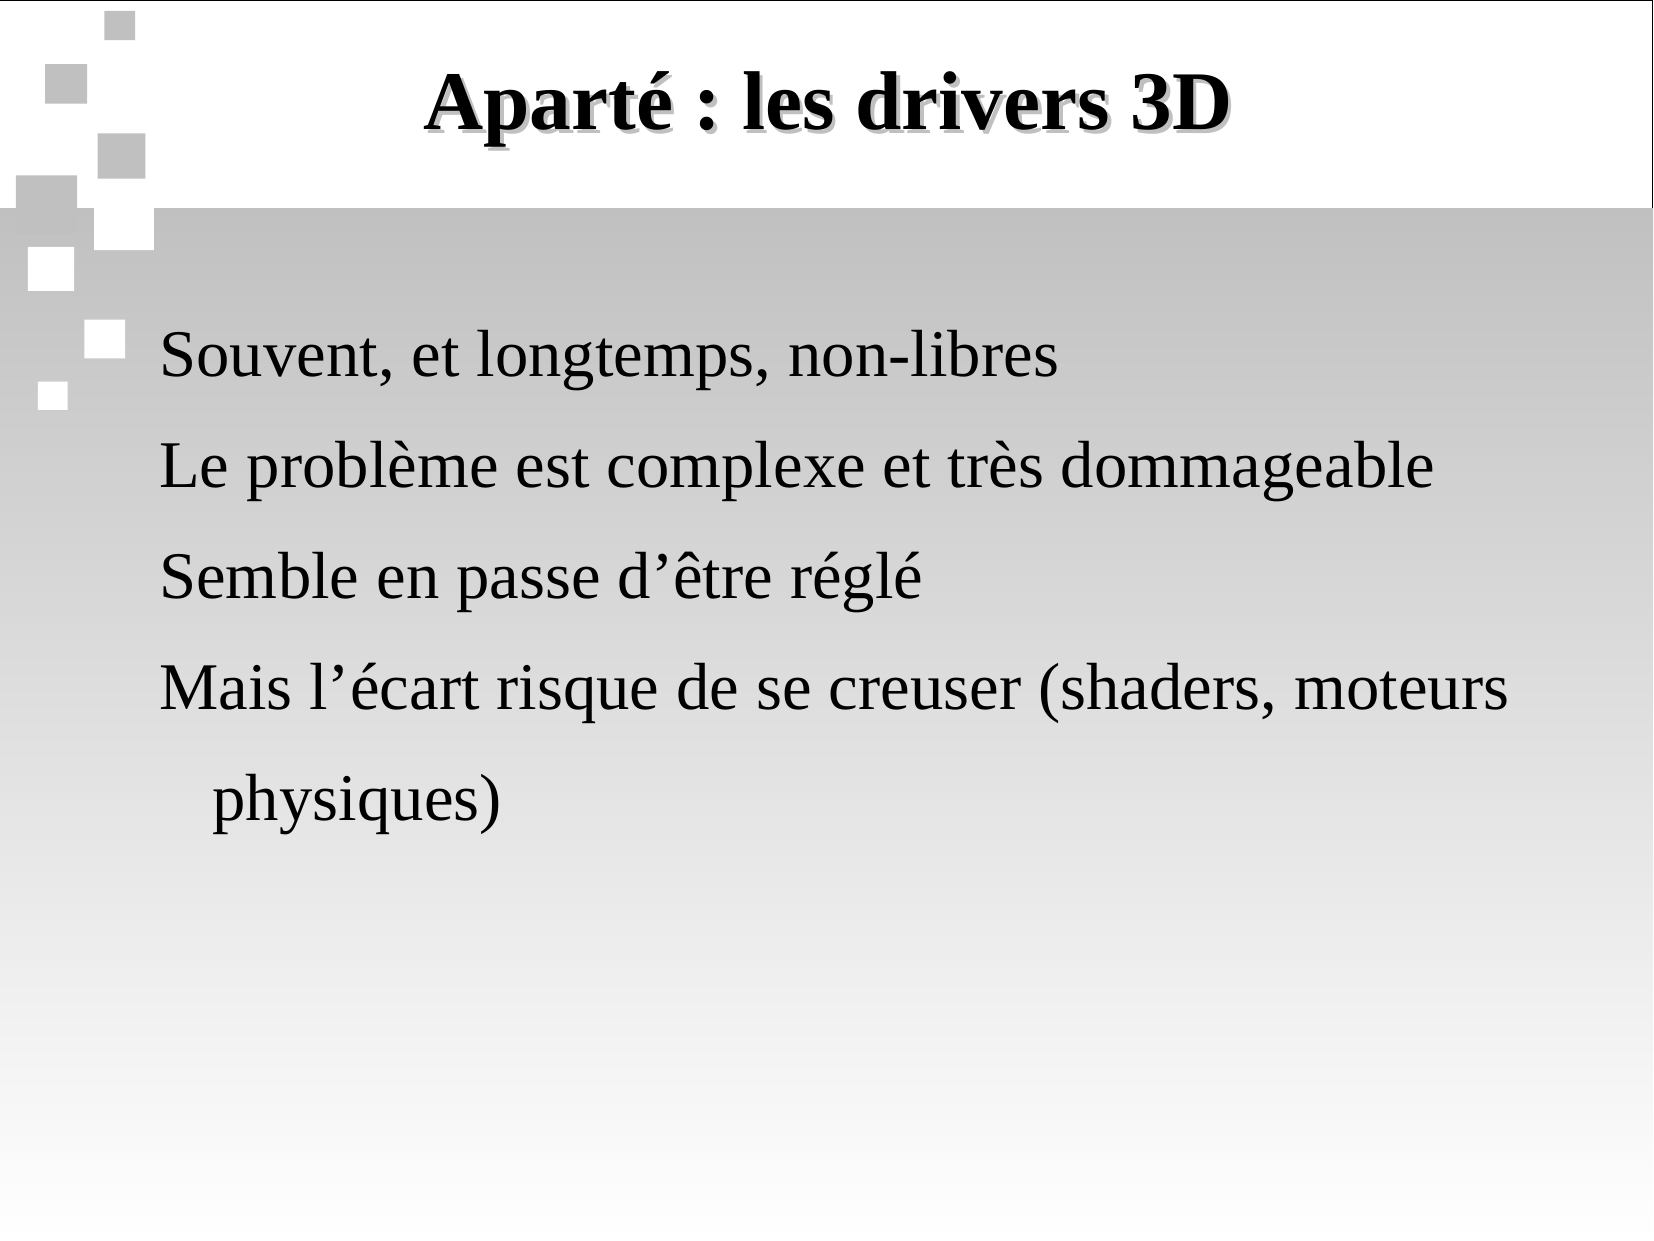

# Aparté : les drivers 3D
Souvent, et longtemps, non-libres
Le problème est complexe et très dommageable
Semble en passe d’être réglé
Mais l’écart risque de se creuser (shaders, moteurs physiques)